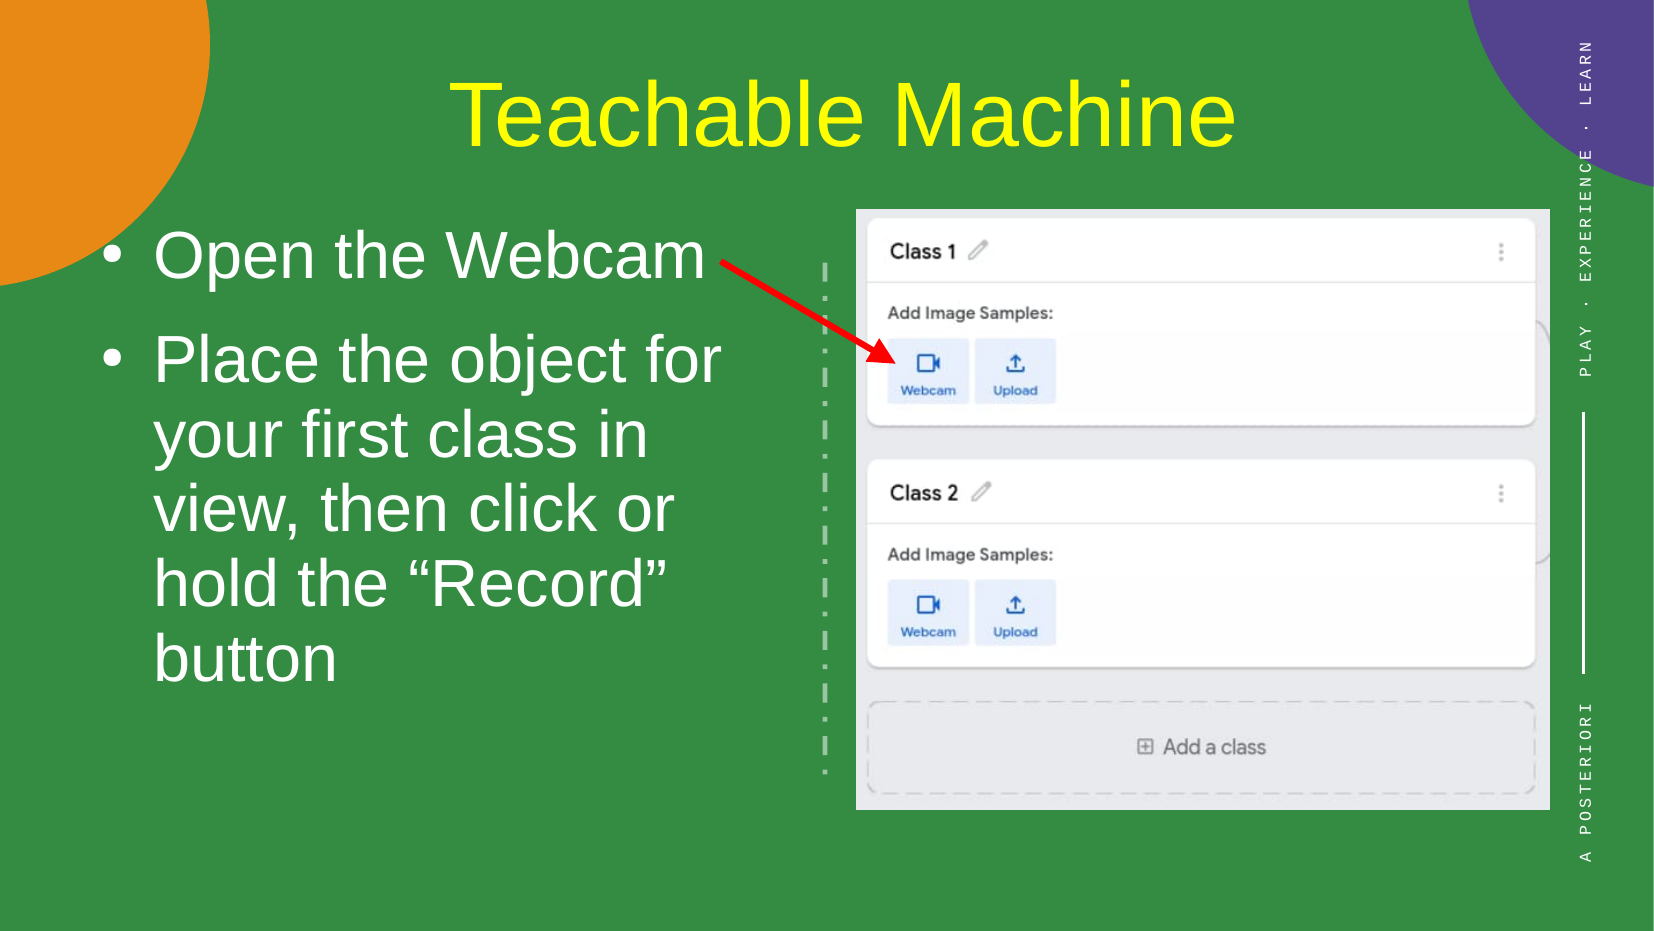

# Teachable Machine
Open the Webcam
Place the object for your first class in view, then click or hold the “Record” button